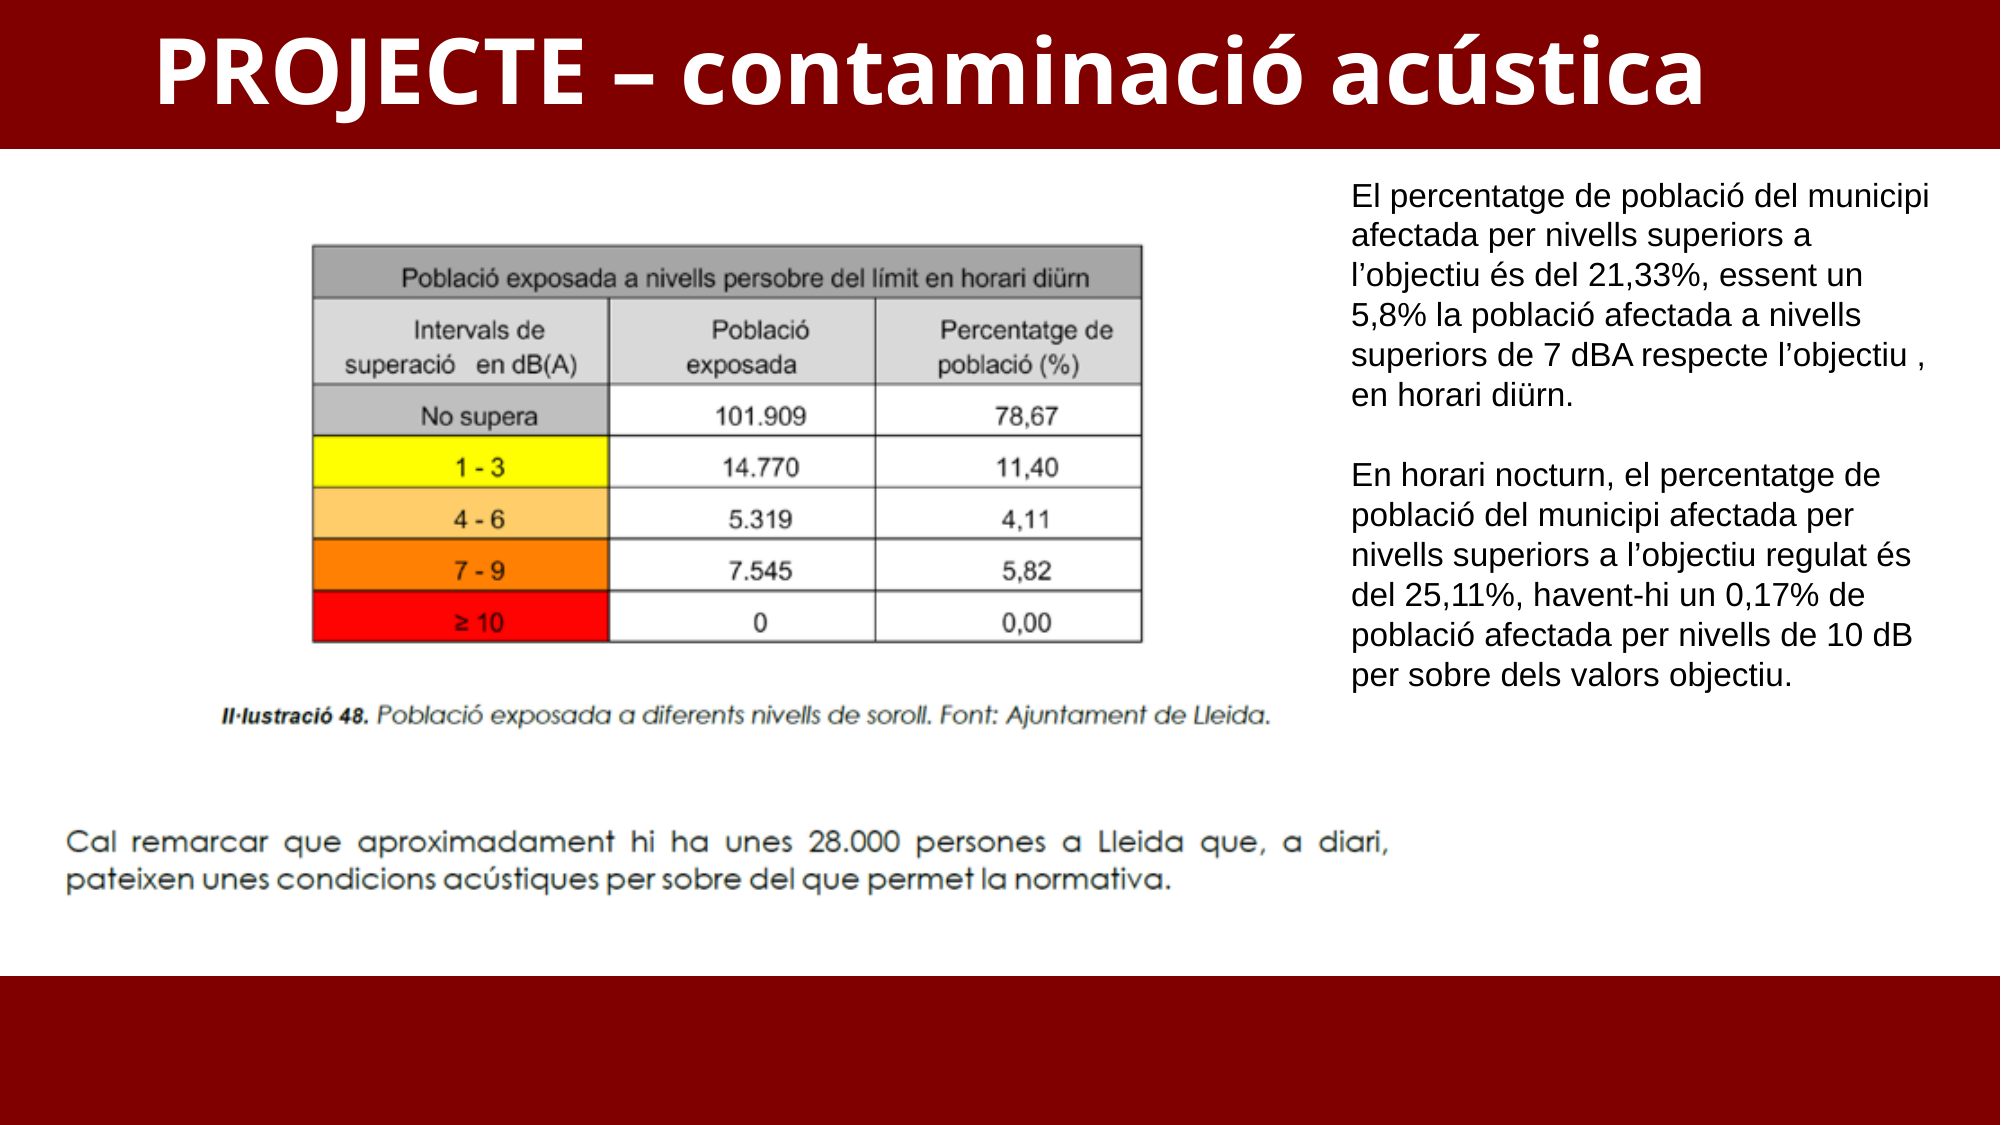

# PROJECTE – contaminació acústica
El percentatge de població del municipi afectada per nivells superiors a l’objectiu és del 21,33%, essent un 5,8% la població afectada a nivells superiors de 7 dBA respecte l’objectiu , en horari diürn.
En horari nocturn, el percentatge de població del municipi afectada per nivells superiors a l’objectiu regulat és del 25,11%, havent-hi un 0,17% de població afectada per nivells de 10 dB per sobre dels valors objectiu.